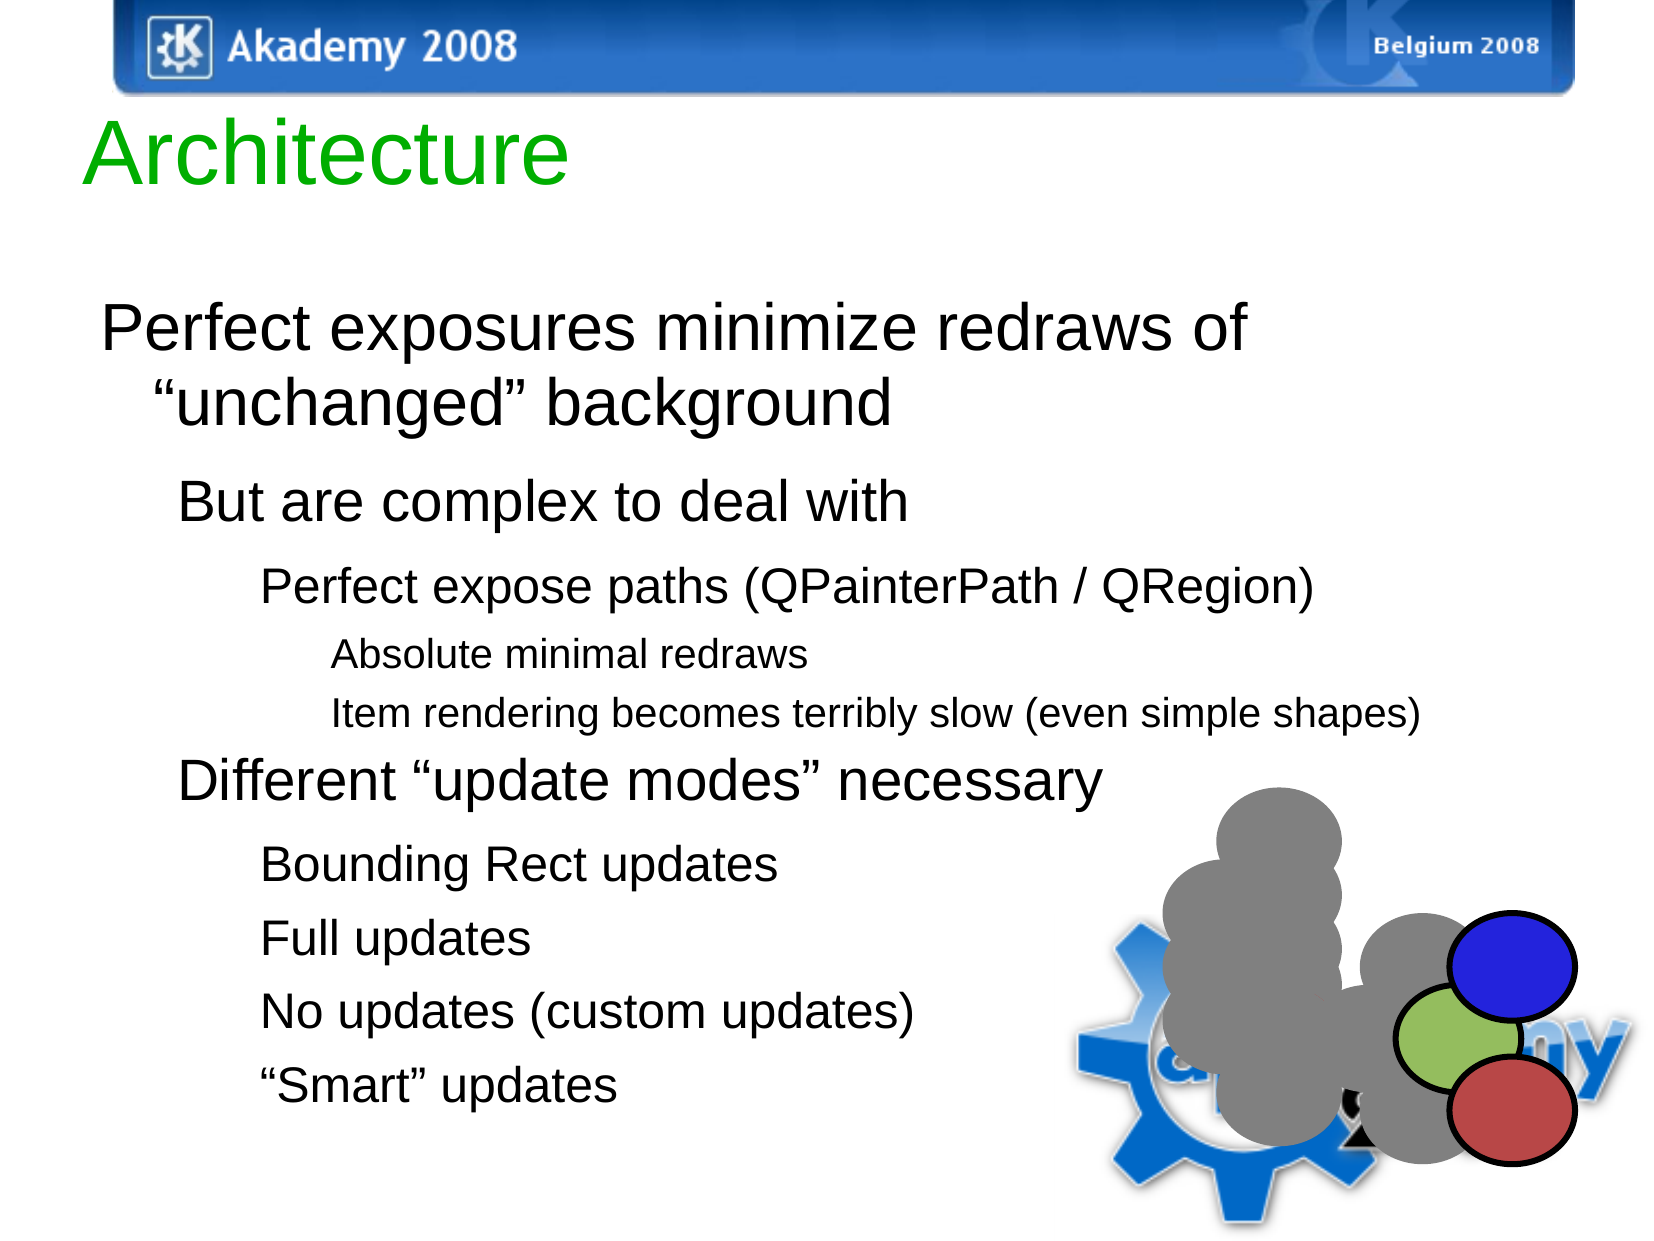

# Architecture
Perfect exposures minimize redraws of “unchanged” background
But are complex to deal with
Perfect expose paths (QPainterPath / QRegion)
Absolute minimal redraws
Item rendering becomes terribly slow (even simple shapes)
Different “update modes” necessary
Bounding Rect updates
Full updates
No updates (custom updates)
“Smart” updates